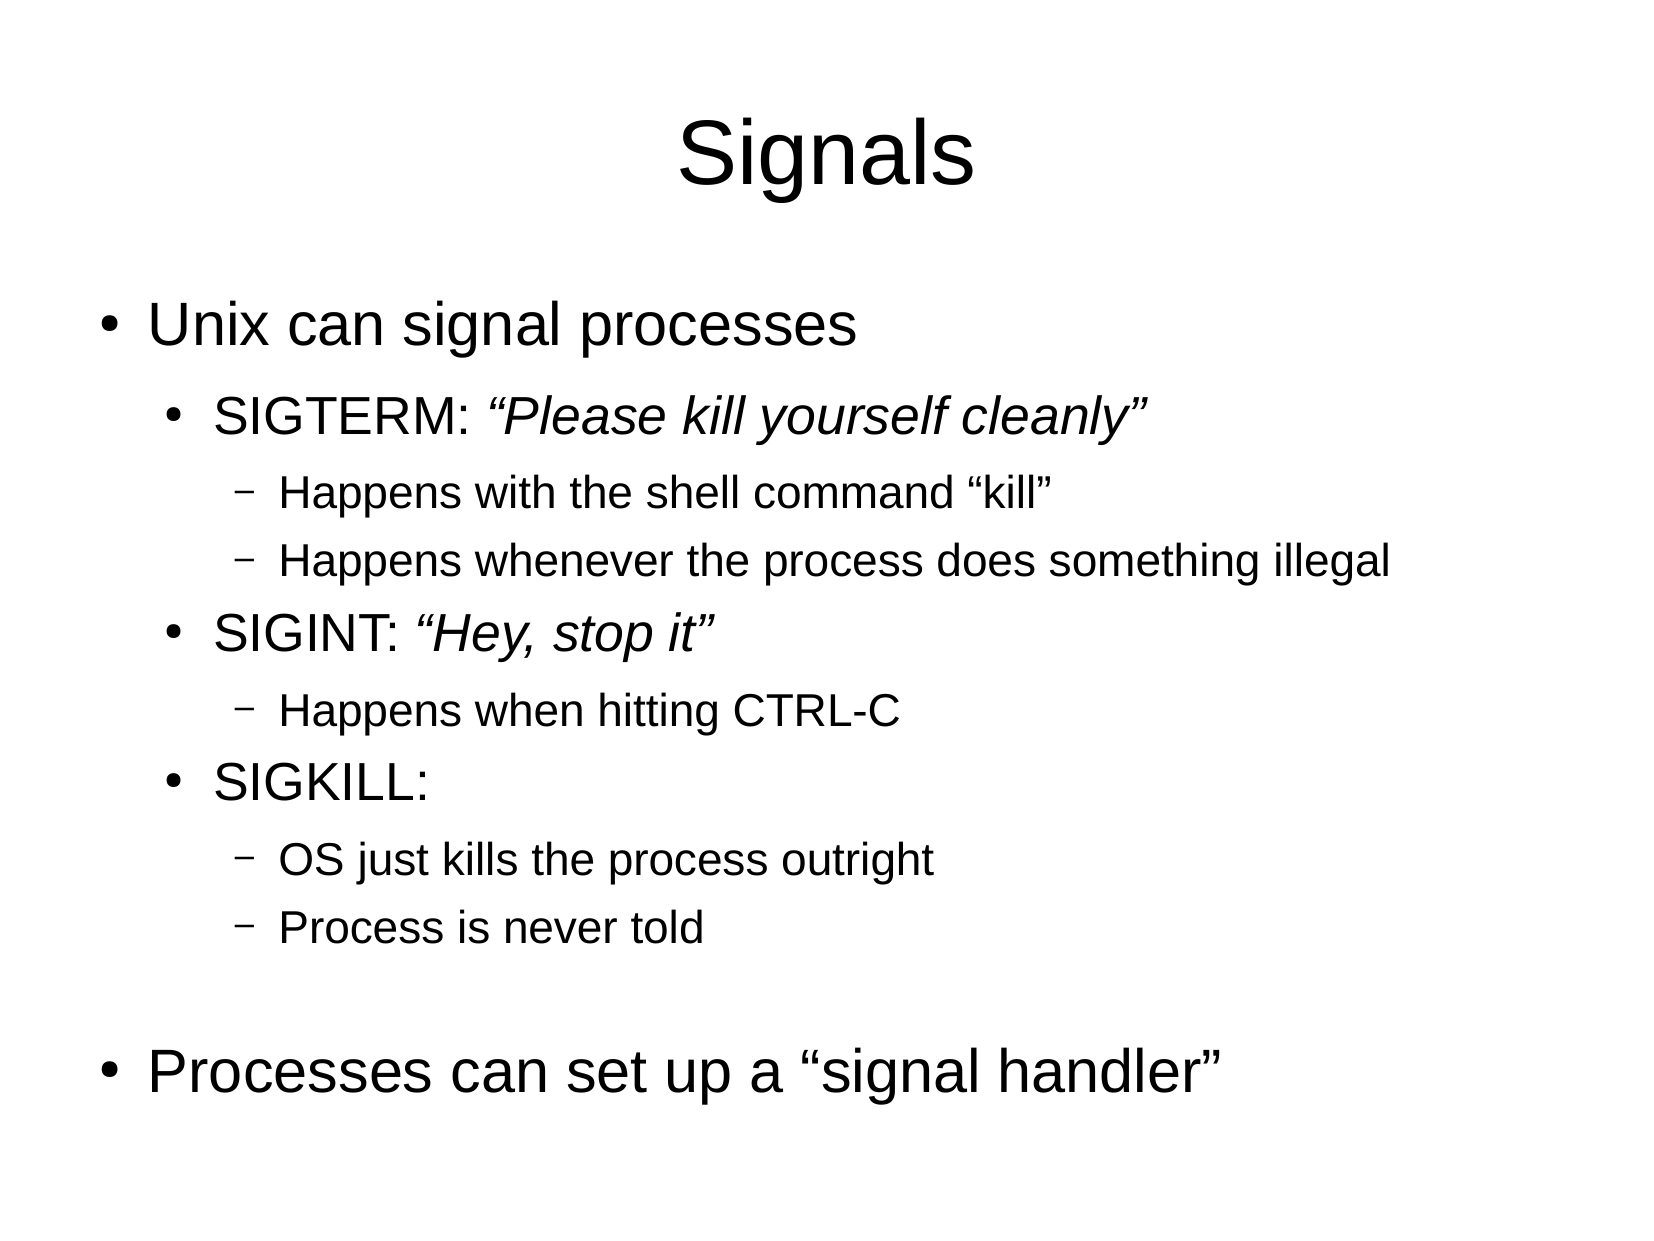

# Signals
Unix can signal processes
SIGTERM: “Please kill yourself cleanly”
Happens with the shell command “kill”
Happens whenever the process does something illegal
SIGINT: “Hey, stop it”
Happens when hitting CTRL-C
SIGKILL:
OS just kills the process outright
Process is never told
Processes can set up a “signal handler”